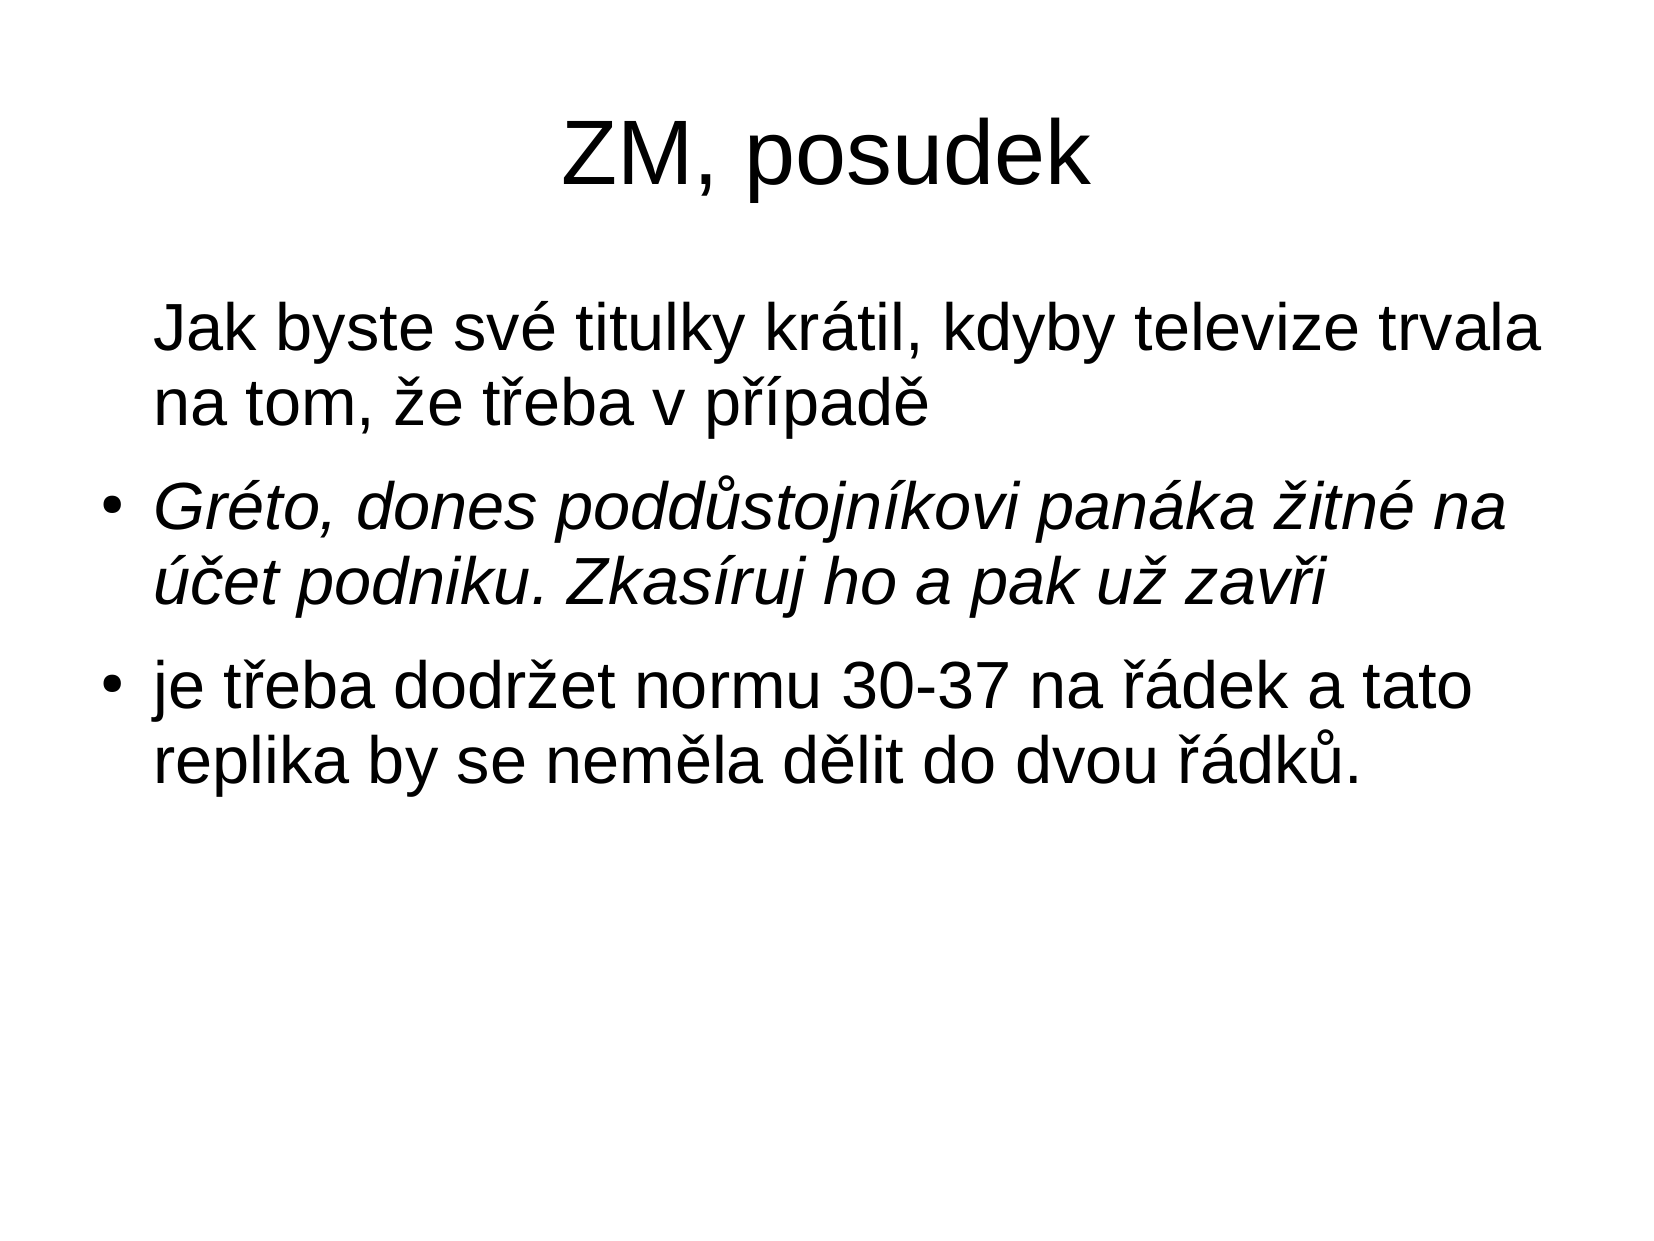

# ZM, posudek
Jak byste své titulky krátil, kdyby televize trvala na tom, že třeba v případě
Gréto, dones poddůstojníkovi panáka žitné na účet podniku. Zkasíruj ho a pak už zavři
je třeba dodržet normu 30-37 na řádek a tato replika by se neměla dělit do dvou řádků.